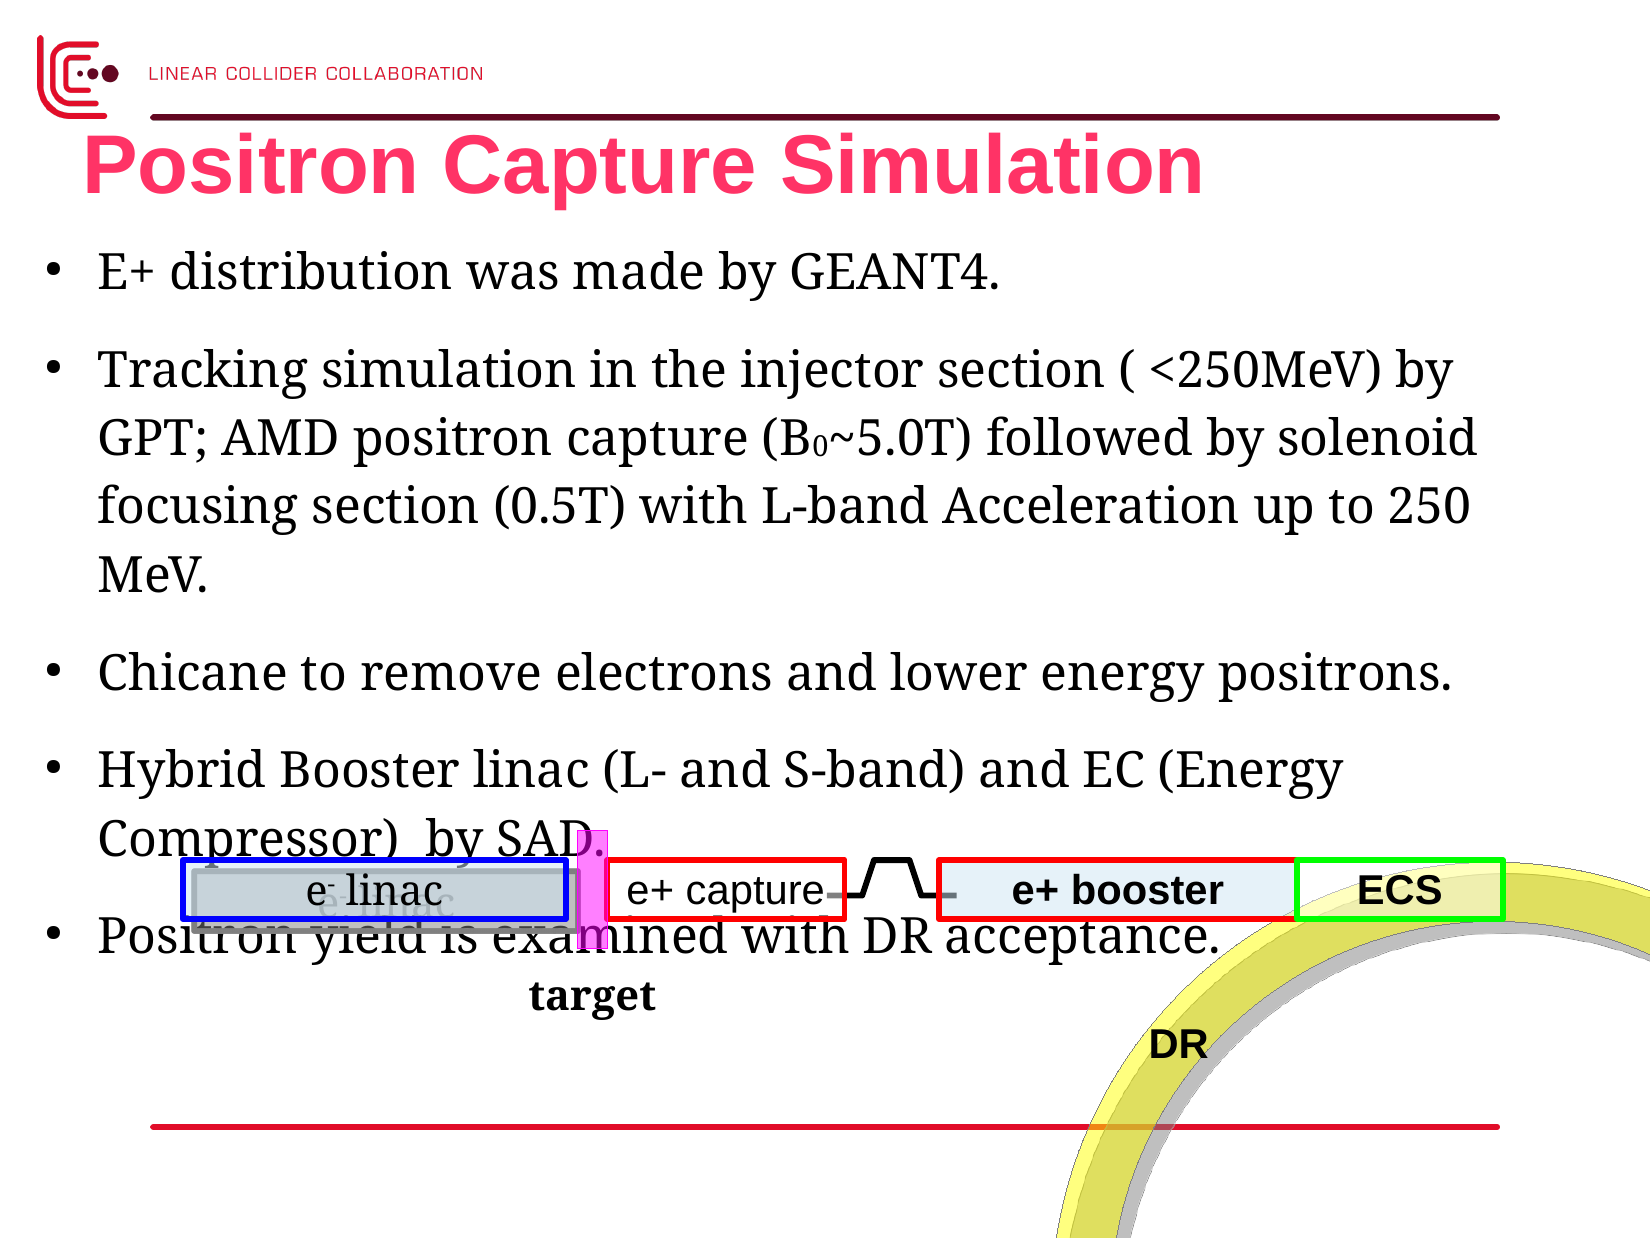

# Positron Capture Simulation
E+ distribution was made by GEANT4.
Tracking simulation in the injector section ( <250MeV) by GPT; AMD positron capture (B0~5.0T) followed by solenoid focusing section (0.5T) with L-band Acceleration up to 250 MeV.
Chicane to remove electrons and lower energy positrons.
Hybrid Booster linac (L- and S-band) and EC (Energy Compressor) by SAD.
Positron yield is examined with DR acceptance.
target
e- linac
e+ capture
e+ booster
ECS
DR